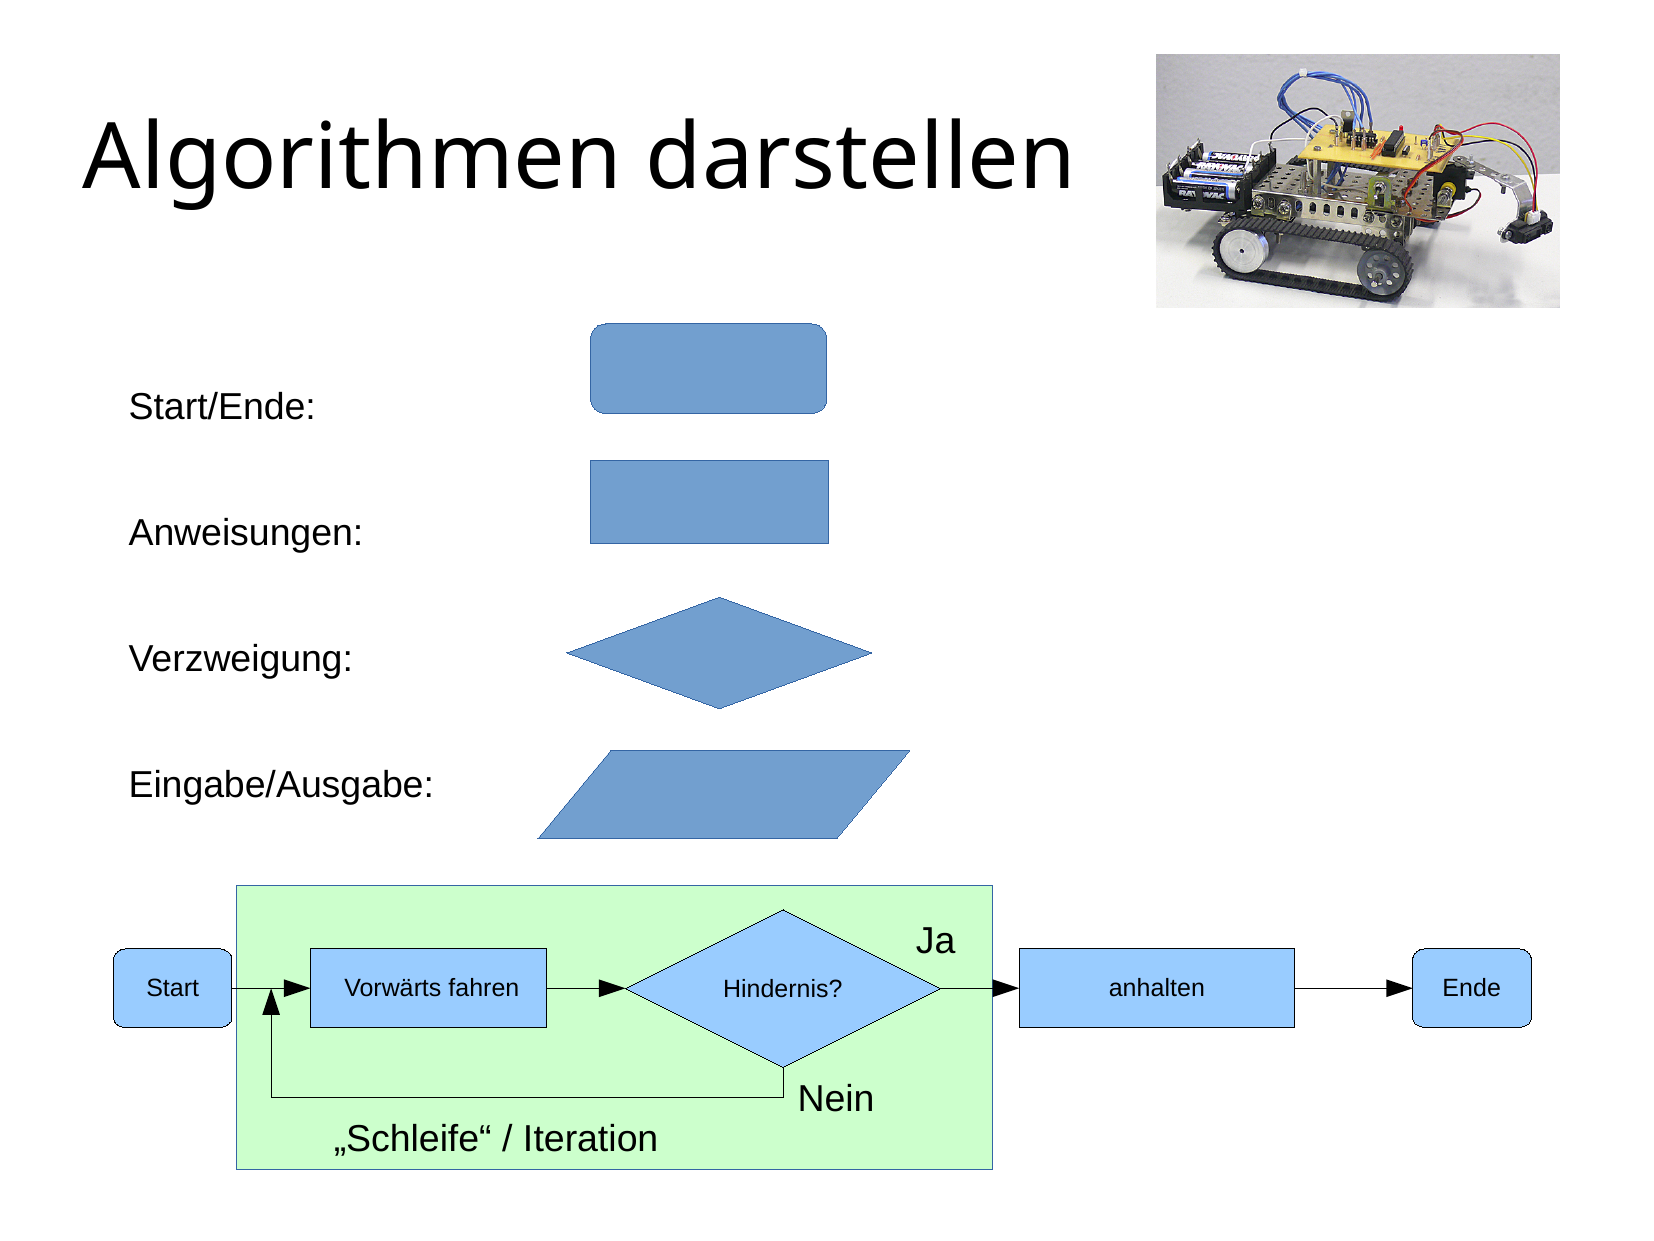

# Algorithmen darstellen
Start/Ende:
Anweisungen:
Verzweigung:
Eingabe/Ausgabe:
Hindernis?
Ja
Start
 Vorwärts fahren
anhalten
Ende
Nein
„Schleife“ / Iteration